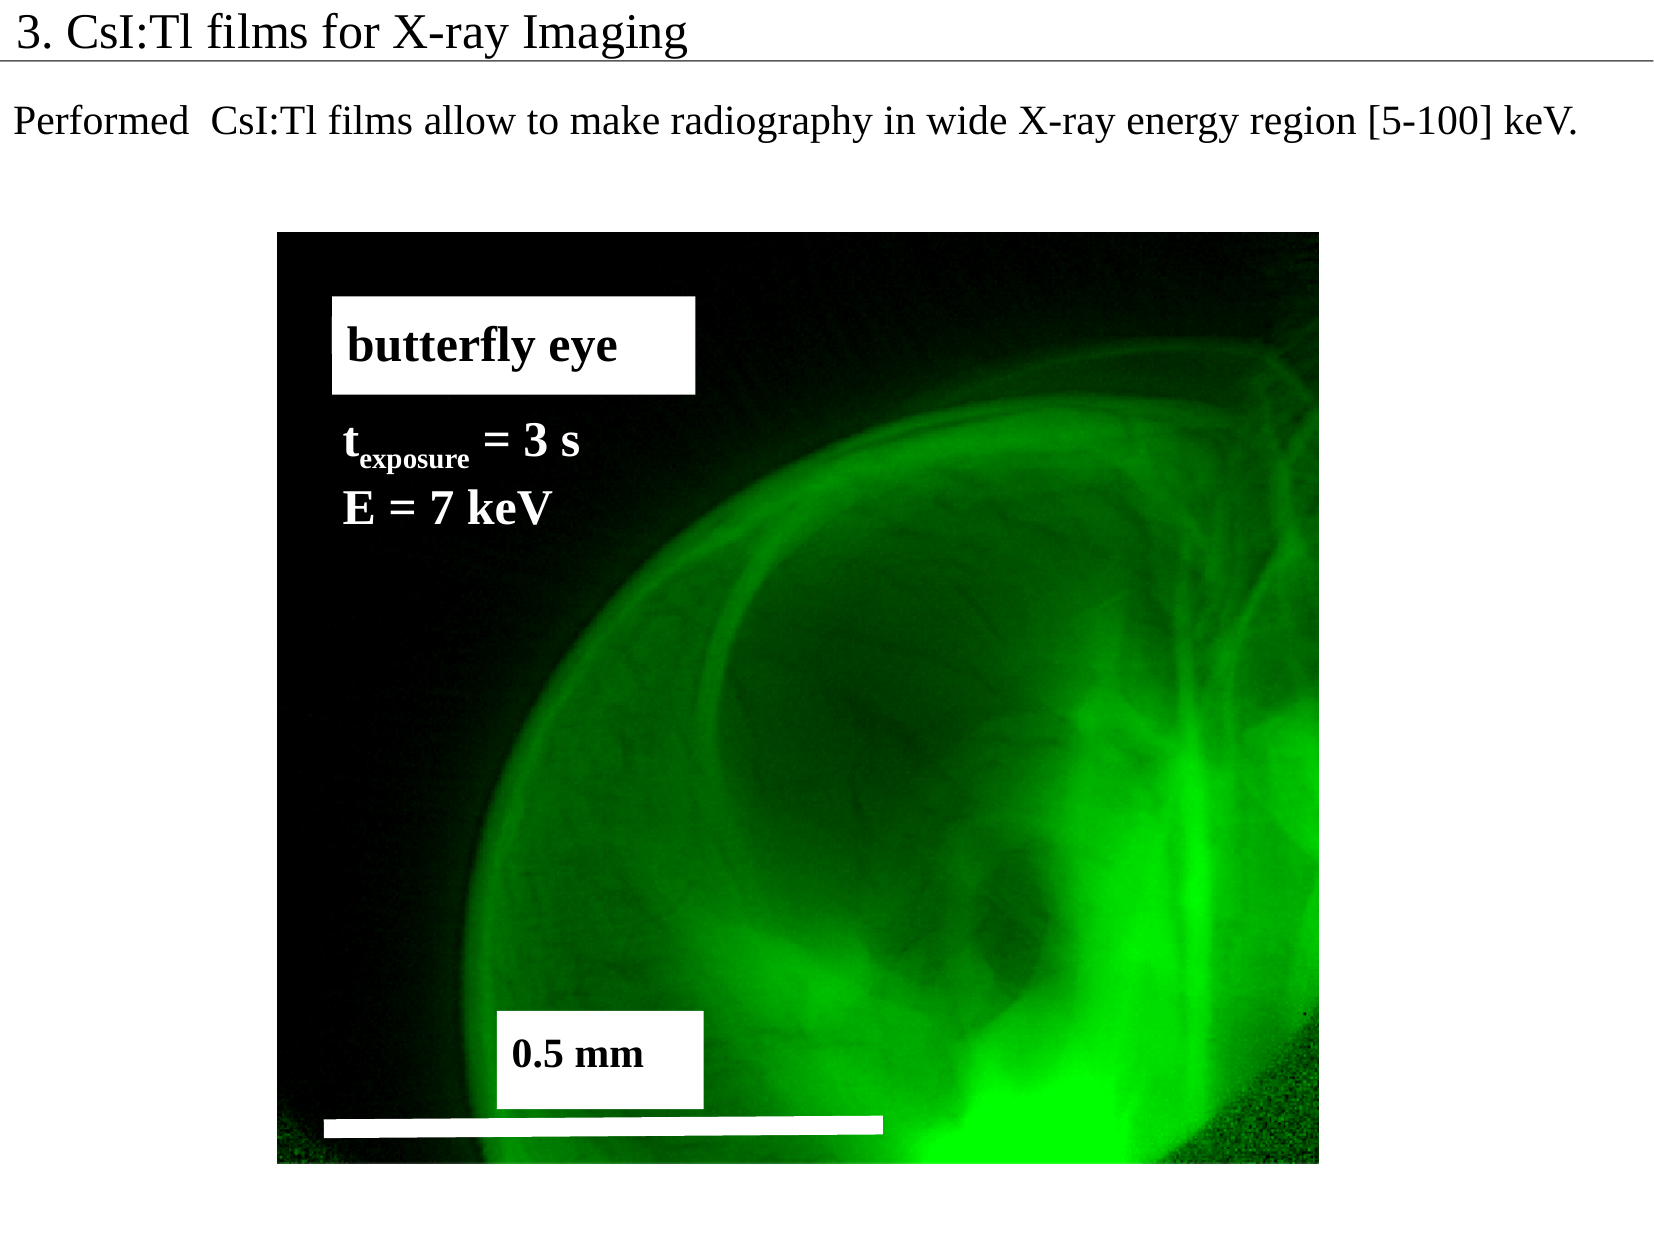

3. CsI:Tl films for X-ray Imaging
Performed CsI:Tl films allow to make radiography in wide X-ray energy region [5-100] keV.
butterfly eye
texposure = 3 s
E = 7 keV
0.5 mm